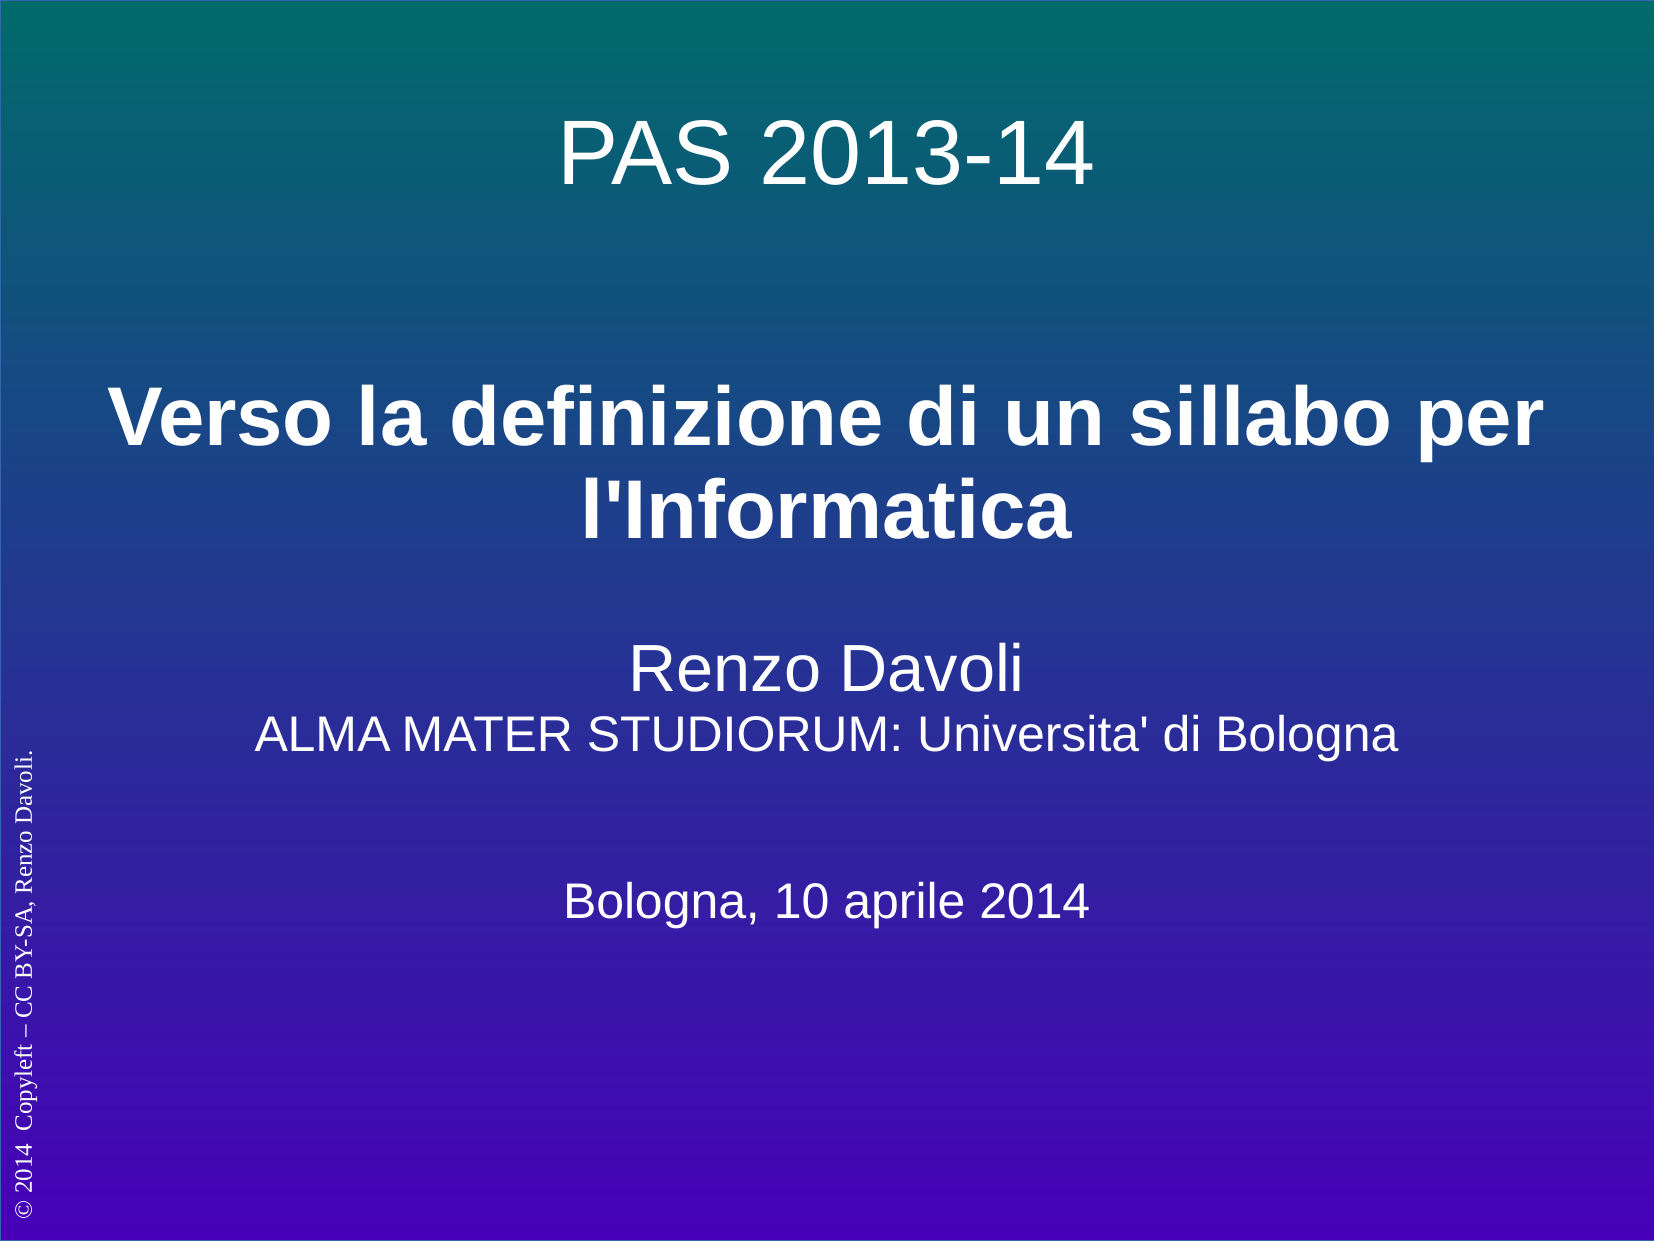

# PAS 2013-14
Verso la definizione di un sillabo per l'Informatica
Renzo Davoli
ALMA MATER STUDIORUM: Universita' di Bologna
Bologna, 10 aprile 2014